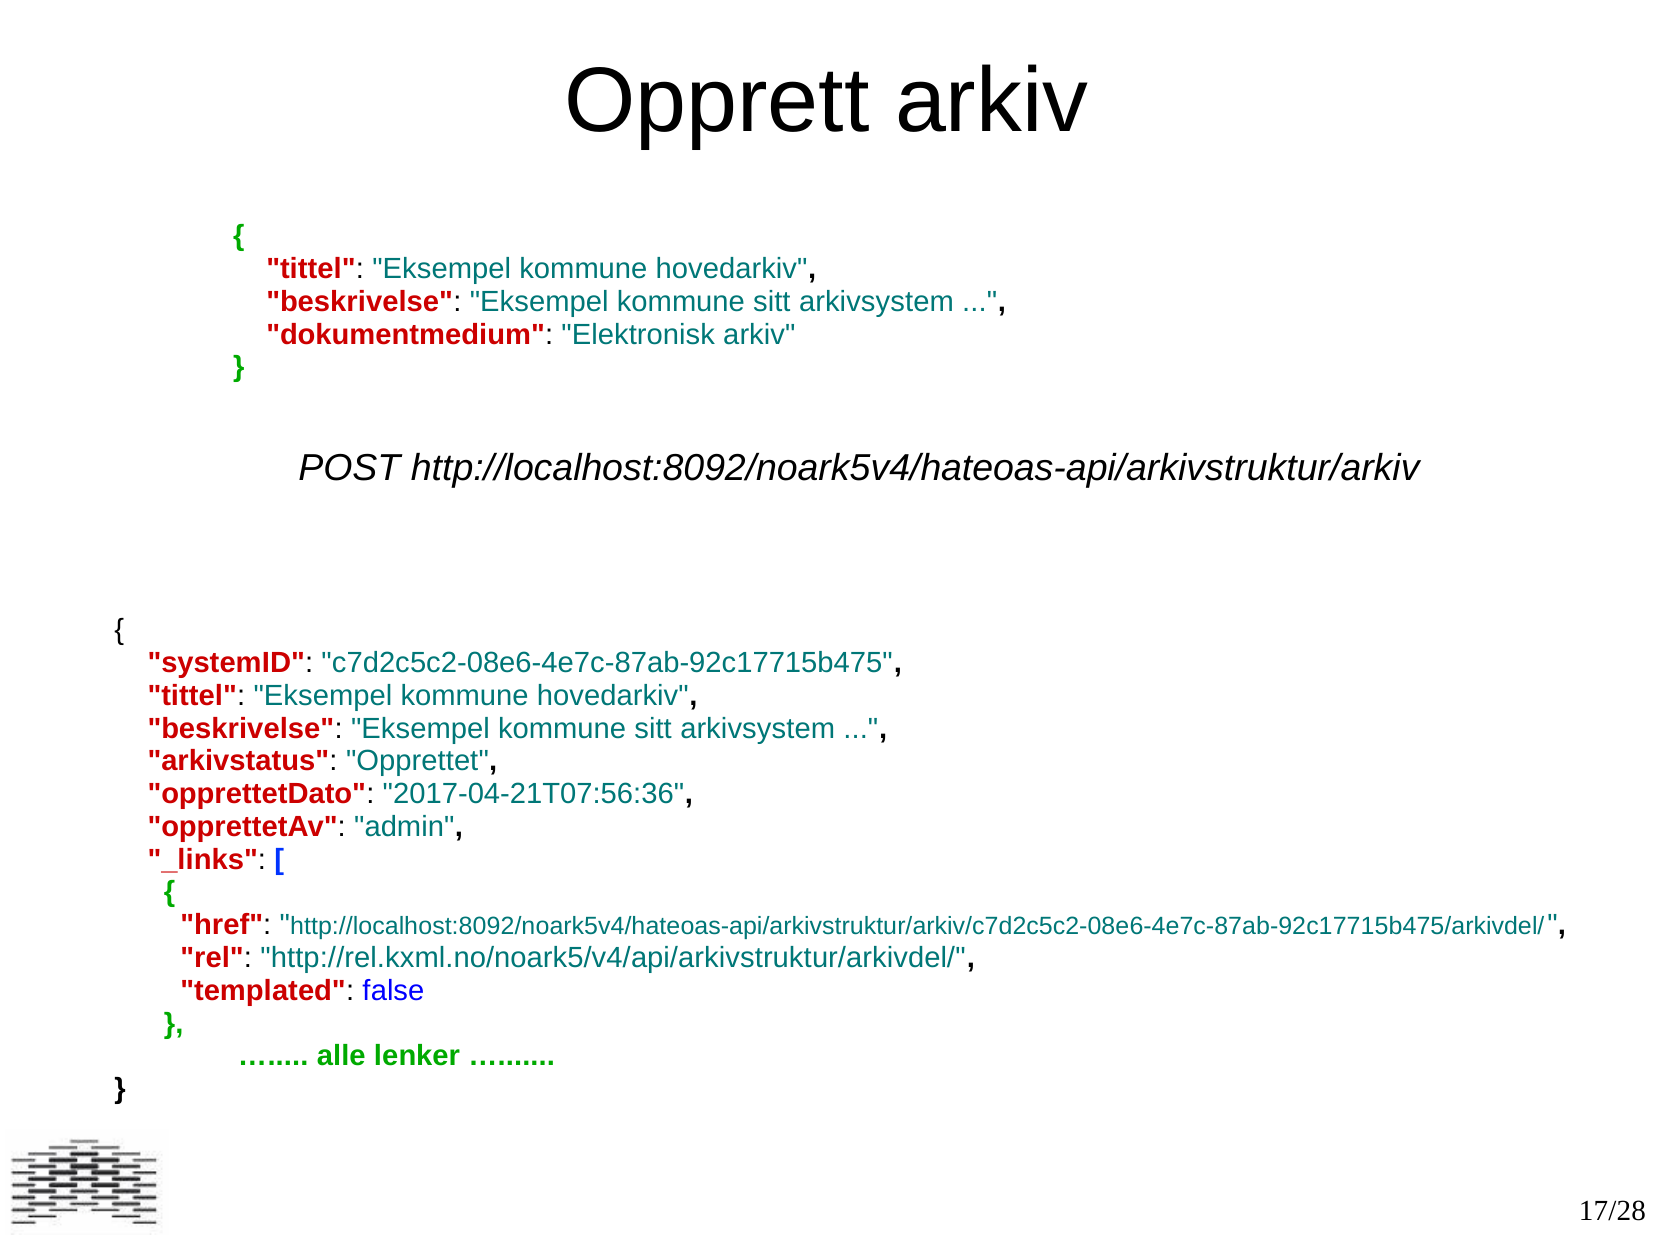

# Opprett arkiv
{
 "tittel": "Eksempel kommune hovedarkiv",
 "beskrivelse": "Eksempel kommune sitt arkivsystem ...",
 "dokumentmedium": "Elektronisk arkiv"
}
POST http://localhost:8092/noark5v4/hateoas-api/arkivstruktur/arkiv
{
 "systemID": "c7d2c5c2-08e6-4e7c-87ab-92c17715b475",
 "tittel": "Eksempel kommune hovedarkiv",
 "beskrivelse": "Eksempel kommune sitt arkivsystem ...",
 "arkivstatus": "Opprettet",
 "opprettetDato": "2017-04-21T07:56:36",
 "opprettetAv": "admin",
 "_links": [
 {
 "href": "http://localhost:8092/noark5v4/hateoas-api/arkivstruktur/arkiv/c7d2c5c2-08e6-4e7c-87ab-92c17715b475/arkivdel/",
 "rel": "http://rel.kxml.no/noark5/v4/api/arkivstruktur/arkivdel/",
 "templated": false
 },
 …..... alle lenker ….......
}